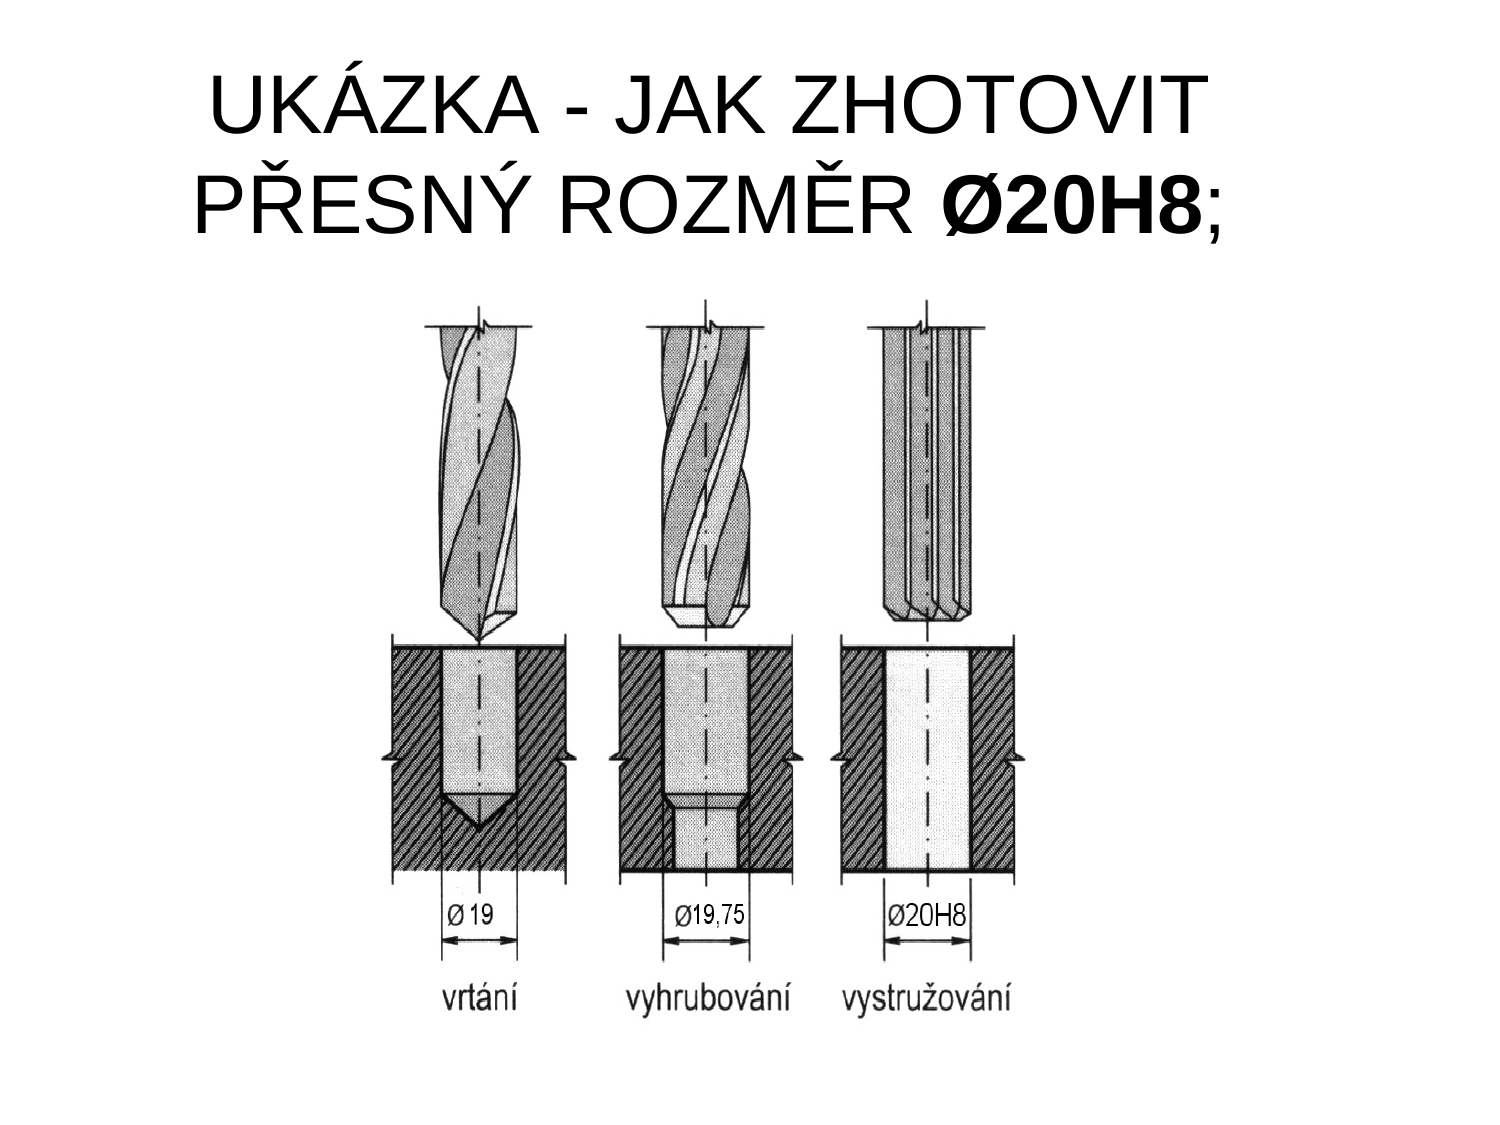

# UKÁZKA - JAK ZHOTOVIT PŘESNÝ ROZMĚR Ø20H8;